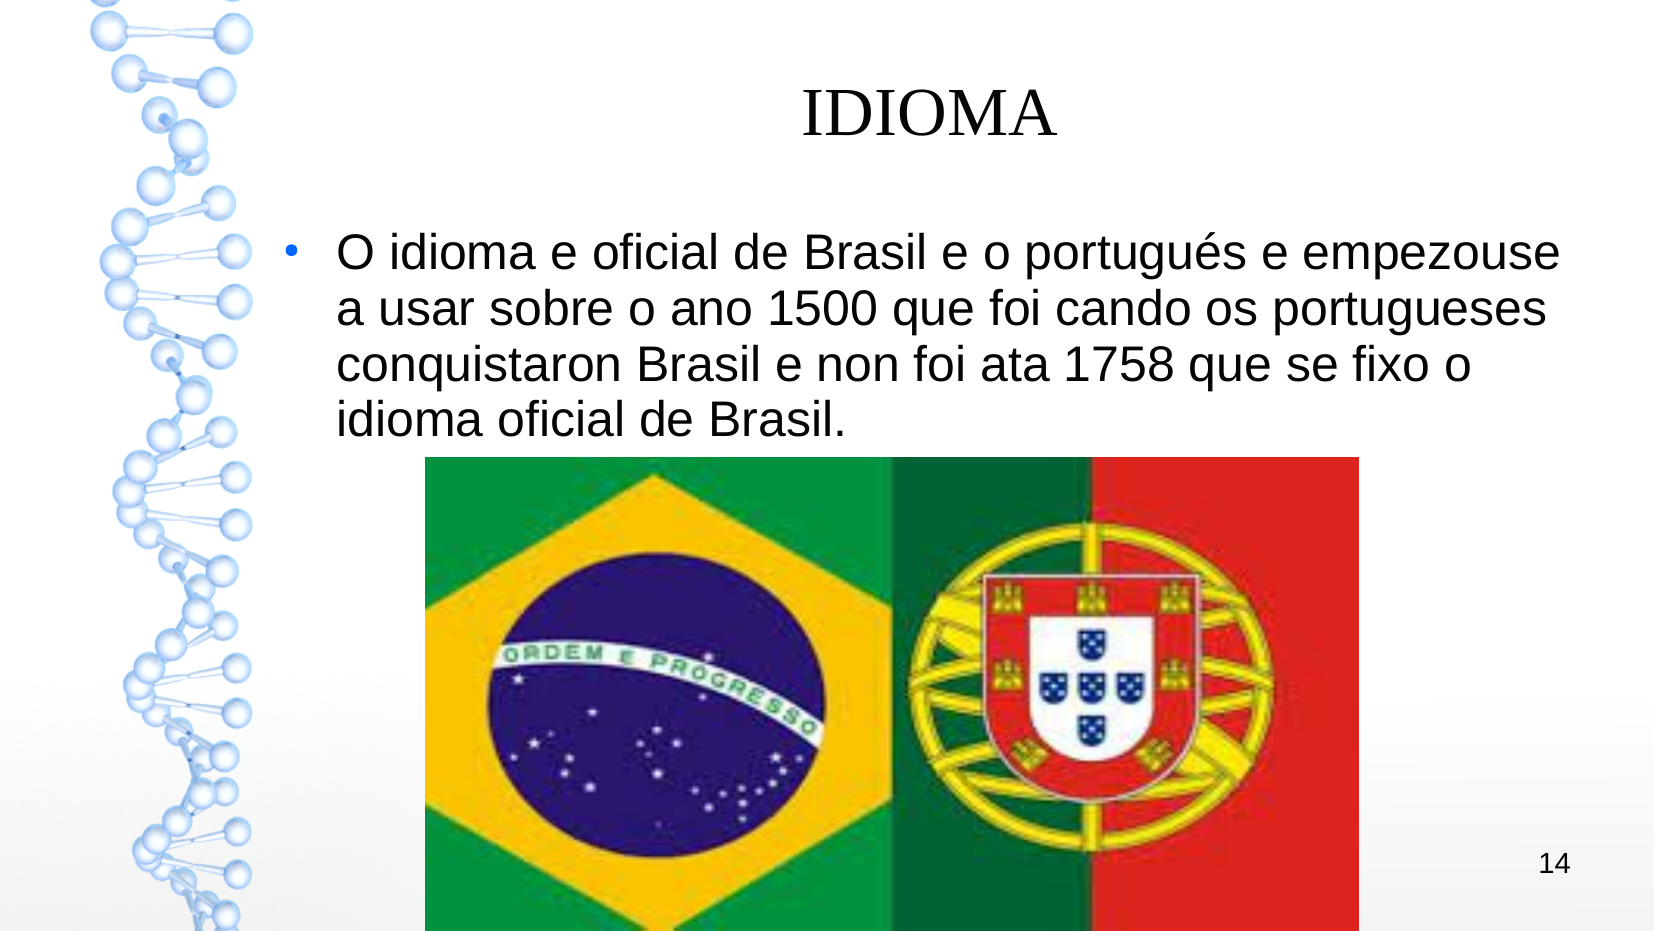

# IDIOMA
O idioma e oficial de Brasil e o portugués e empezouse a usar sobre o ano 1500 que foi cando os portugueses conquistaron Brasil e non foi ata 1758 que se fixo o idioma oficial de Brasil.
14